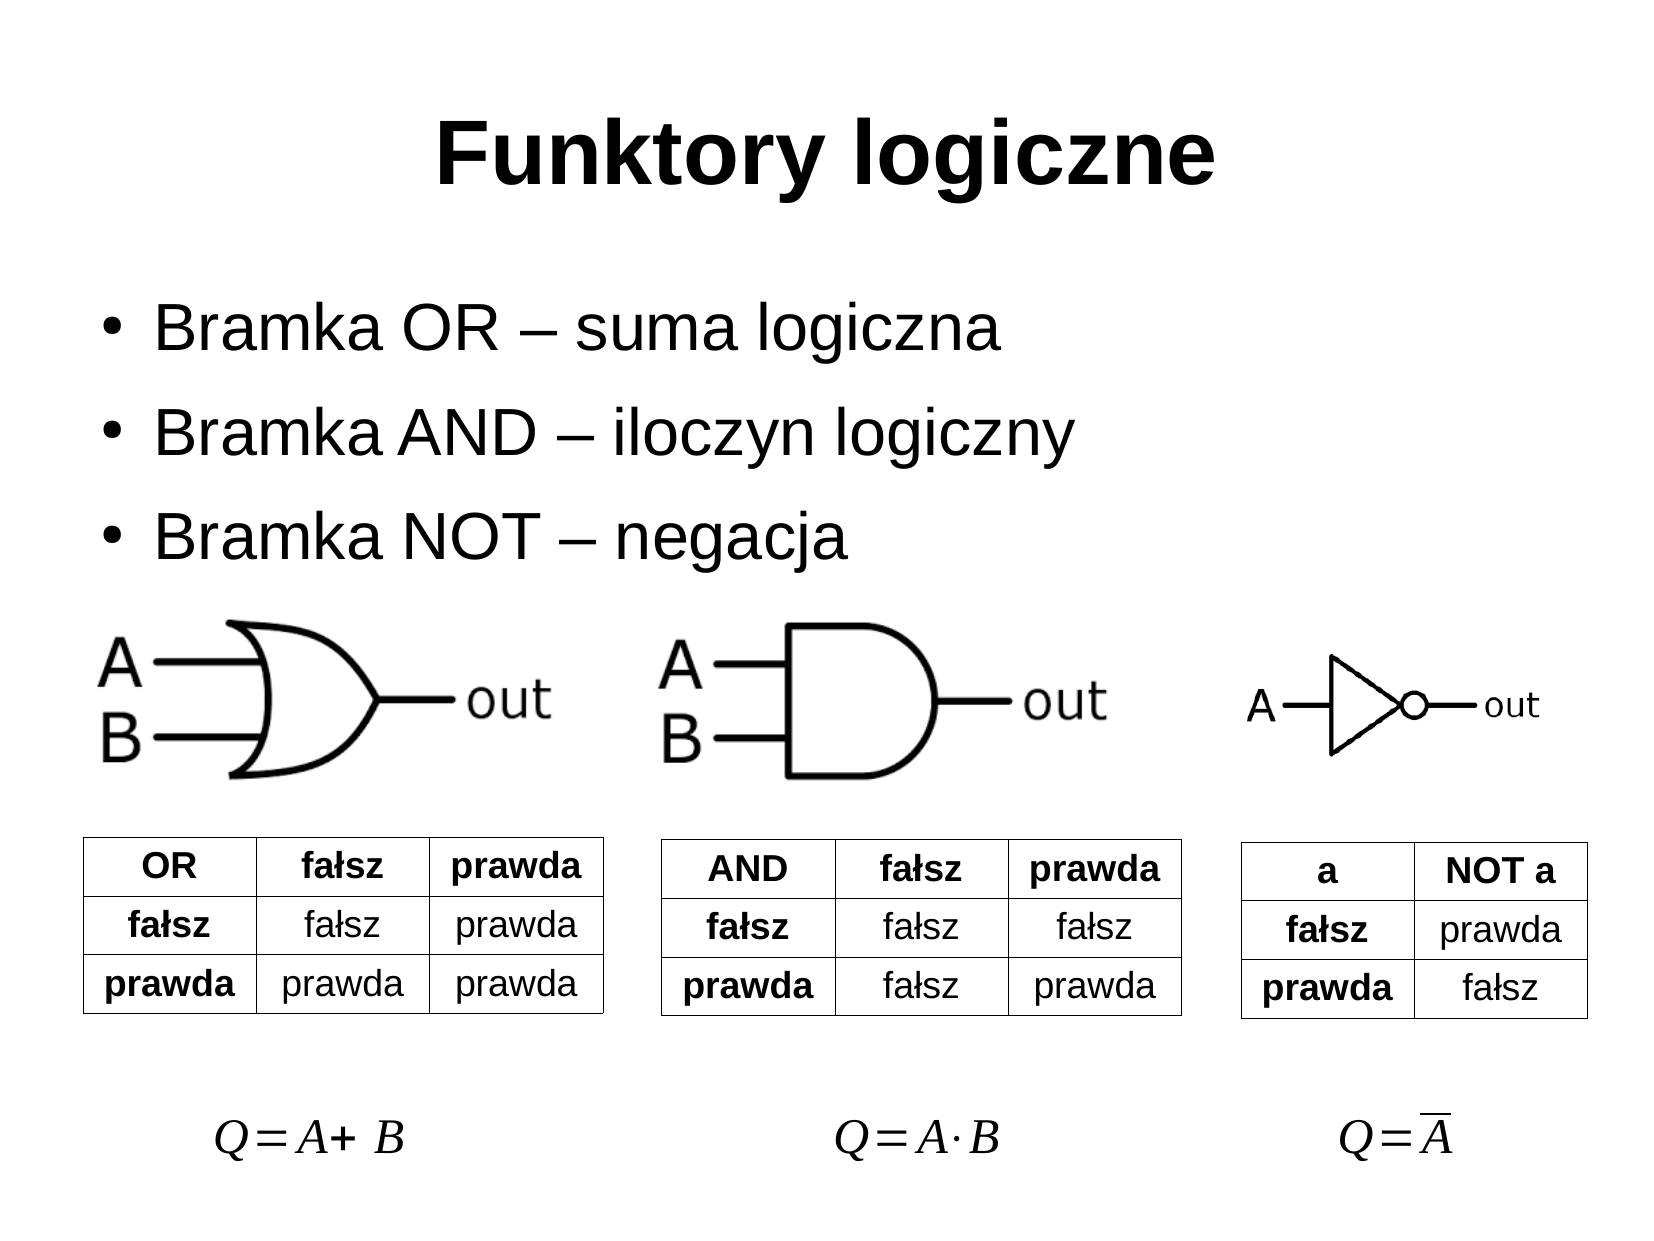

# Funktory logiczne
Bramka OR – suma logiczna
Bramka AND – iloczyn logiczny
Bramka NOT – negacja
| OR | fałsz | prawda |
| --- | --- | --- |
| fałsz | fałsz | prawda |
| prawda | prawda | prawda |
| AND | fałsz | prawda |
| --- | --- | --- |
| fałsz | fałsz | fałsz |
| prawda | fałsz | prawda |
| a | NOT a |
| --- | --- |
| fałsz | prawda |
| prawda | fałsz |